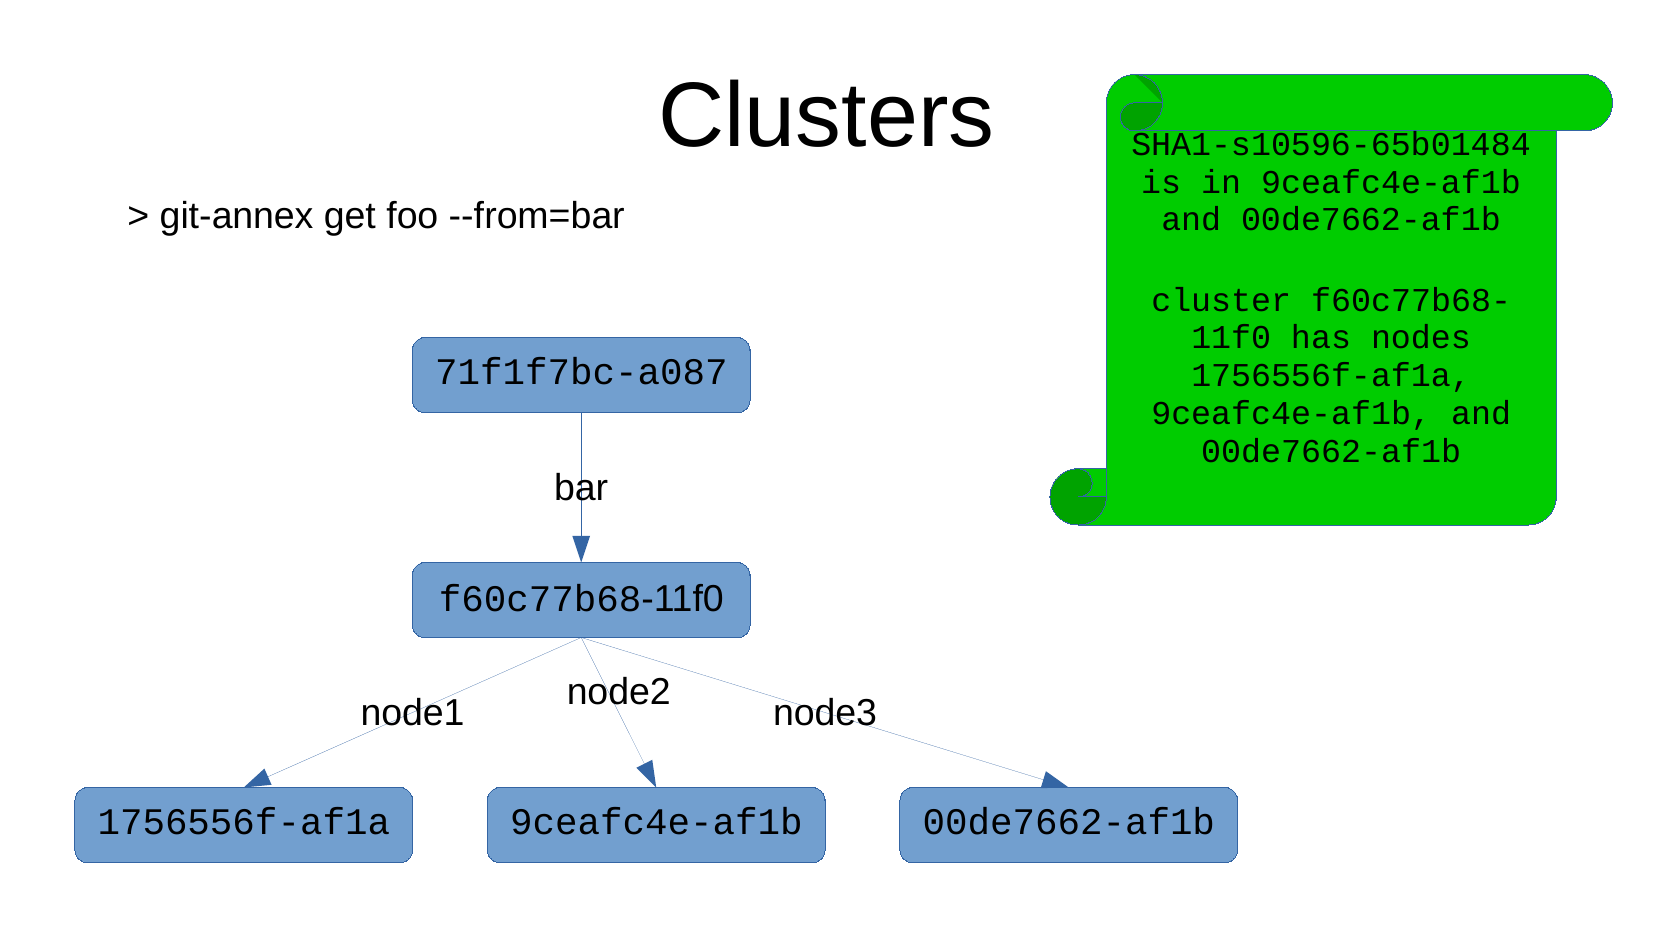

# Clusters
SHA1-s10596-65b01484
is in 9ceafc4e-af1b and 00de7662-af1b
cluster f60c77b68-11f0 has nodes 1756556f-af1a, 9ceafc4e-af1b, and 00de7662-af1b
> git-annex get foo --from=bar
71f1f7bc-a087
f60c77b68-11f0
1756556f-af1a
9ceafc4e-af1b
00de7662-af1b